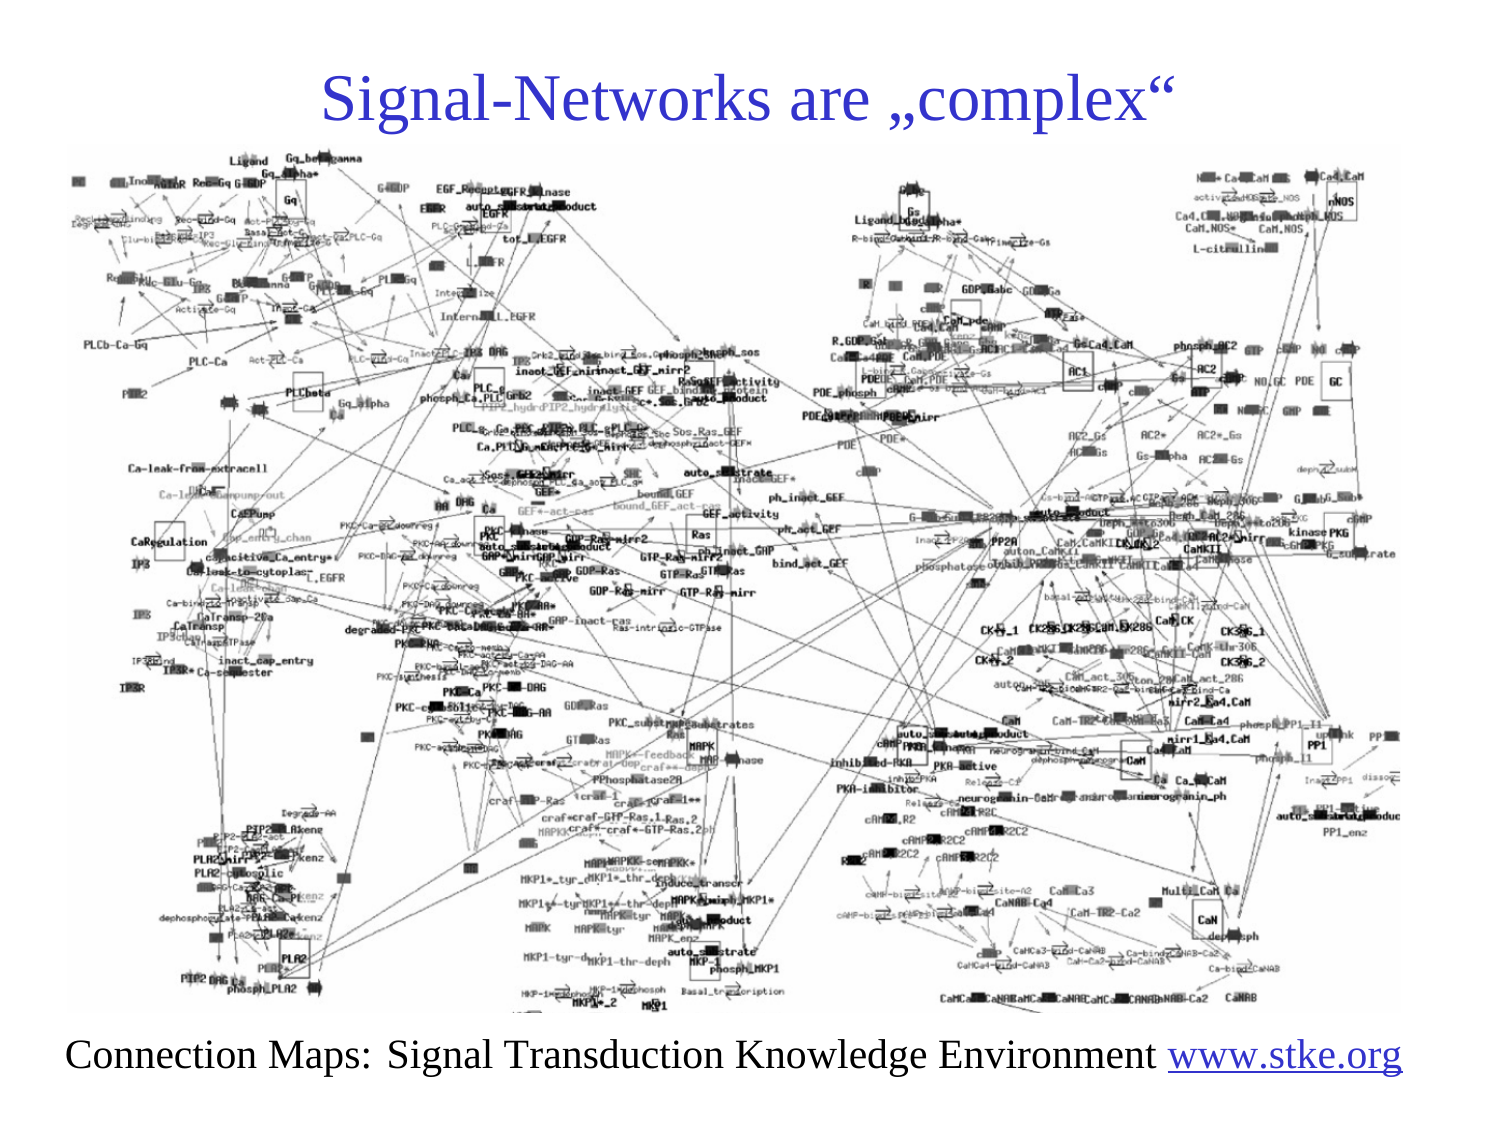

# Signal-Networks are „complex“
Connection Maps: Signal Transduction Knowledge Environment www.stke.org